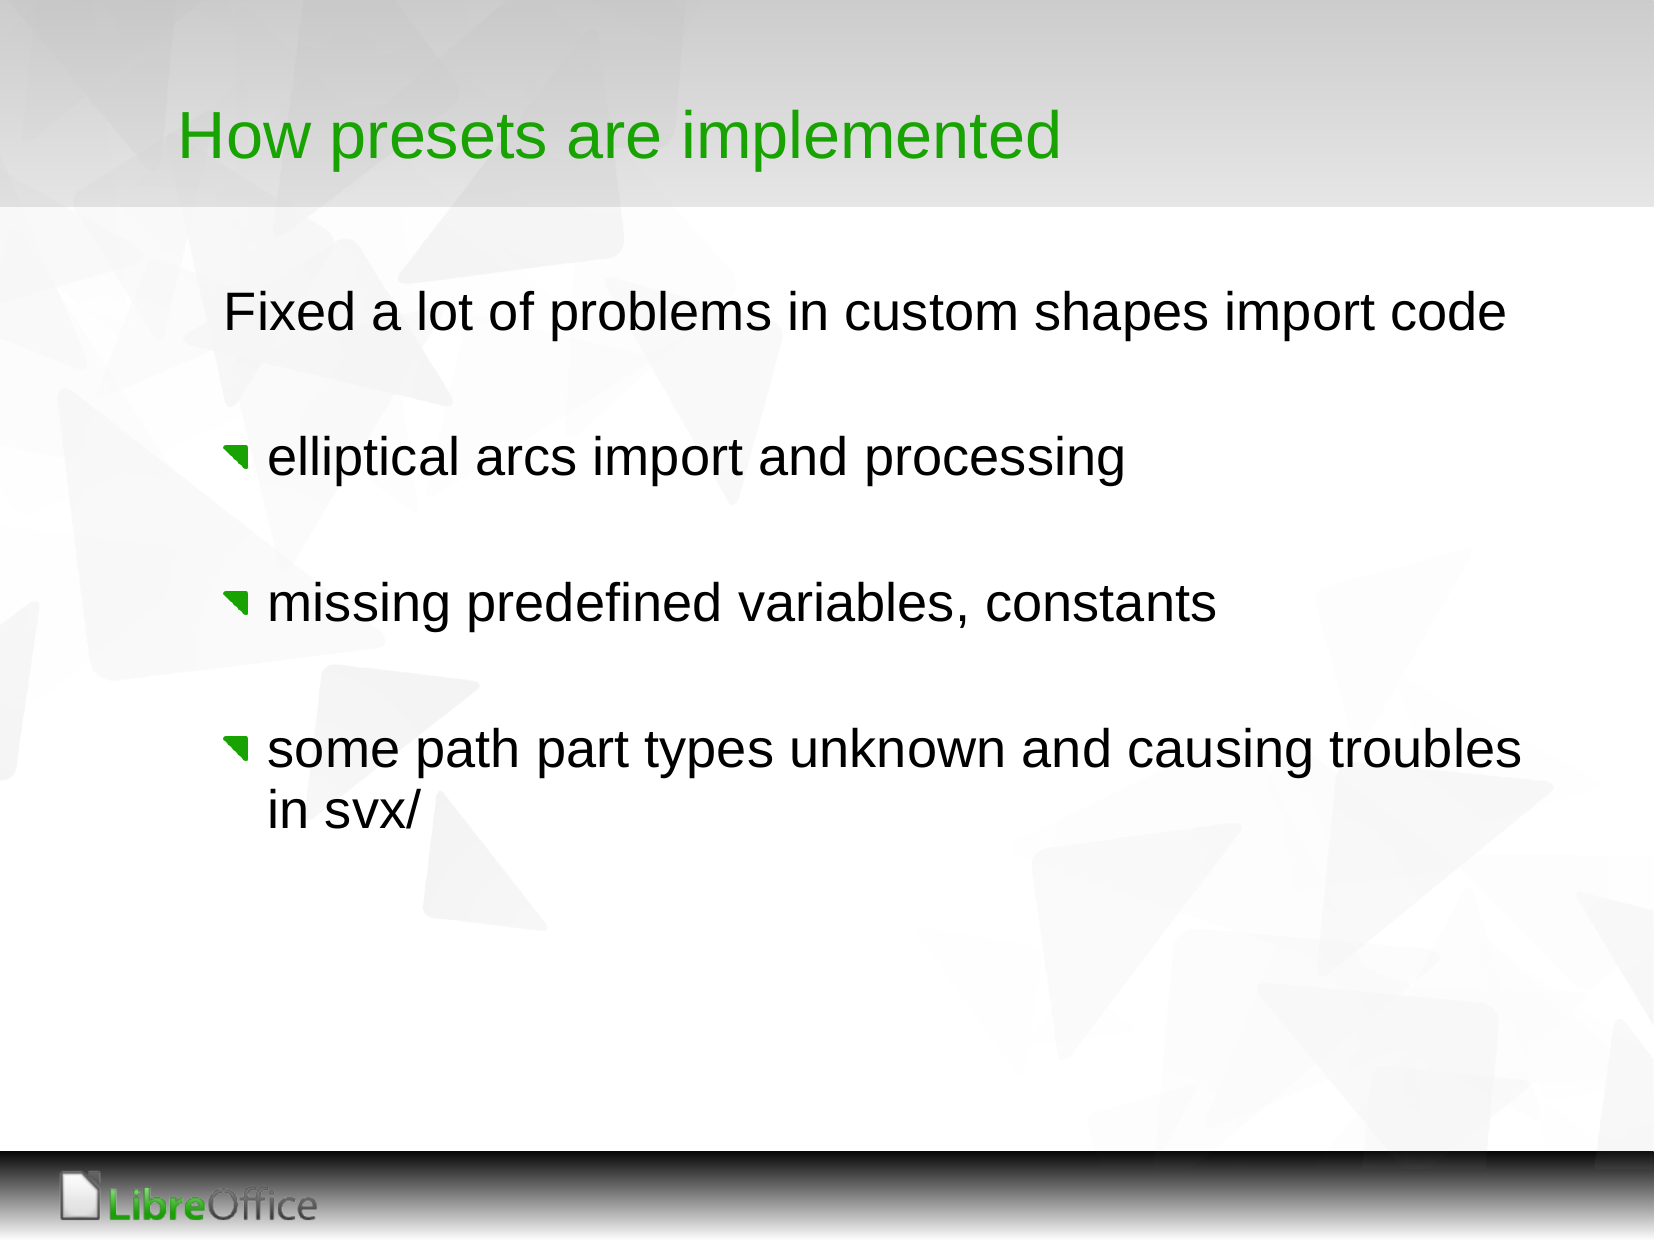

# How presets are implemented
Fixed a lot of problems in custom shapes import code
elliptical arcs import and processing
missing predefined variables, constants
some path part types unknown and causing troubles in svx/